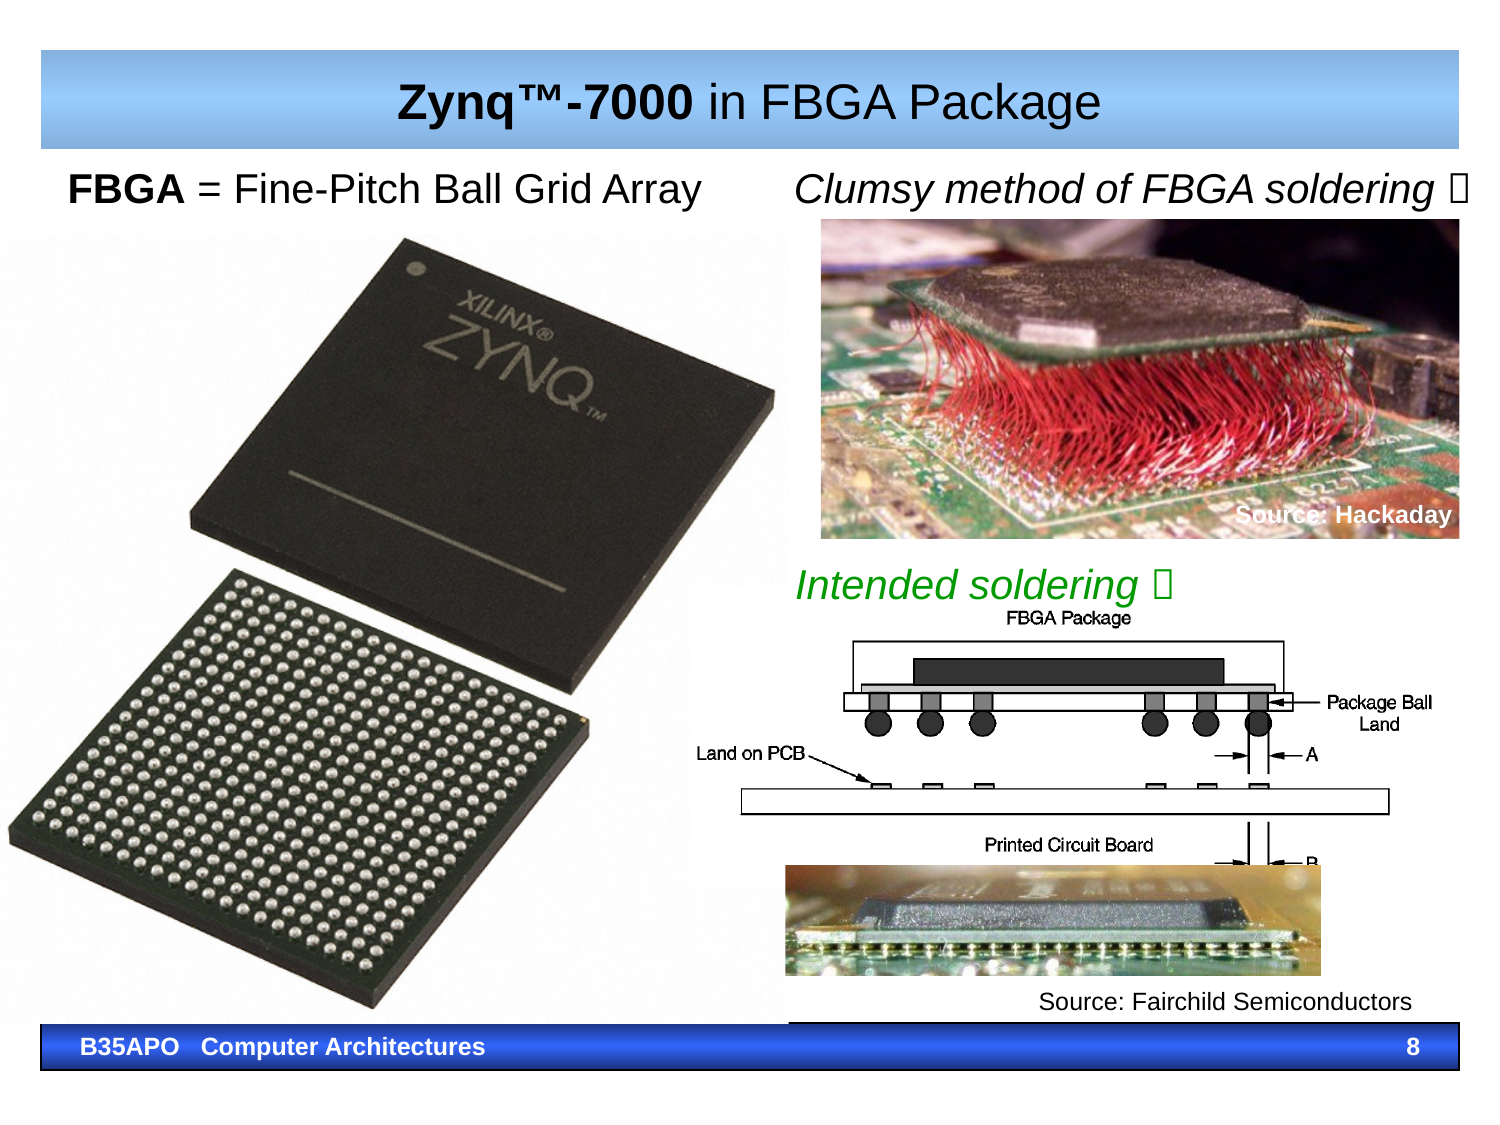

# Zynq™-7000 in FBGA Package
 FBGA = Fine-Pitch Ball Grid Array
Clumsy method of FBGA soldering 
Source: Hackaday
Intended soldering 
Source: Fairchild Semiconductors
B35APO Computer Architectures